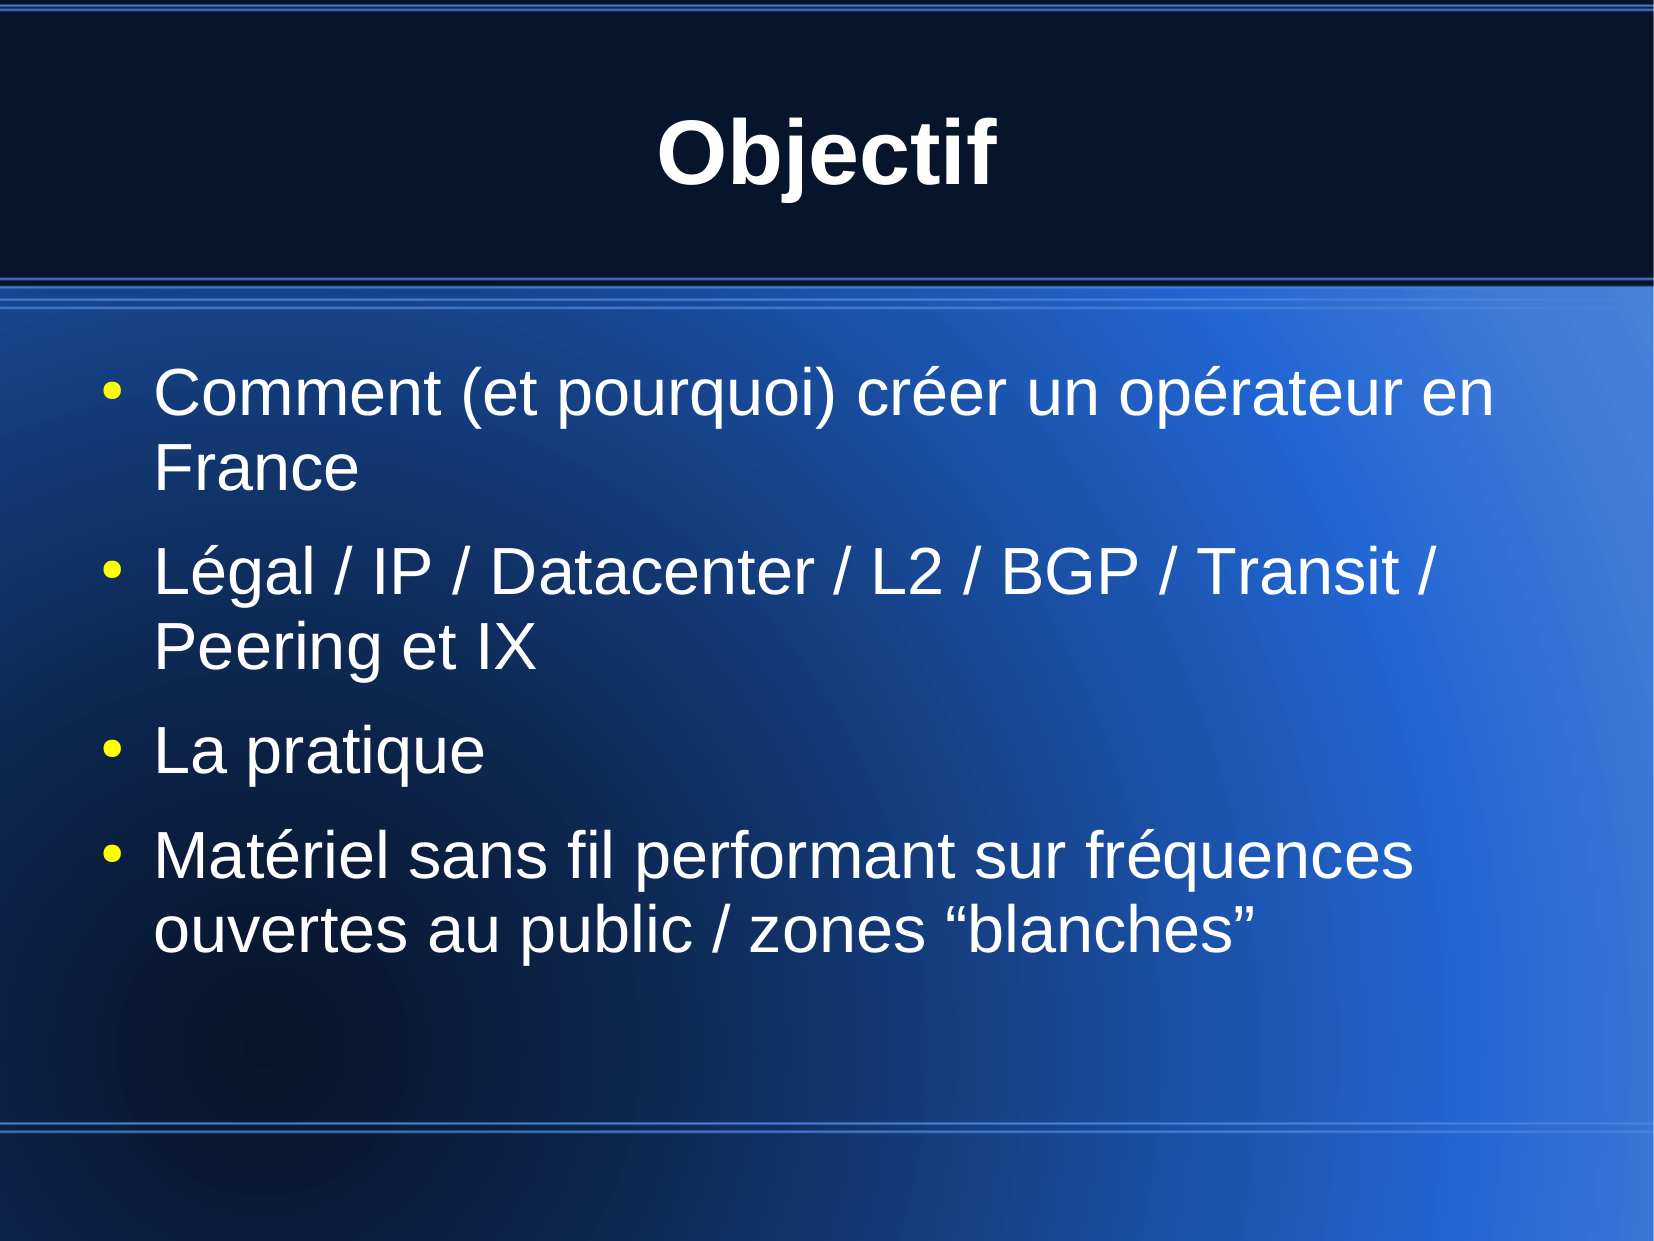

# Objectif
Comment (et pourquoi) créer un opérateur en France
Légal / IP / Datacenter / L2 / BGP / Transit / Peering et IX
La pratique
Matériel sans fil performant sur fréquences ouvertes au public / zones “blanches”